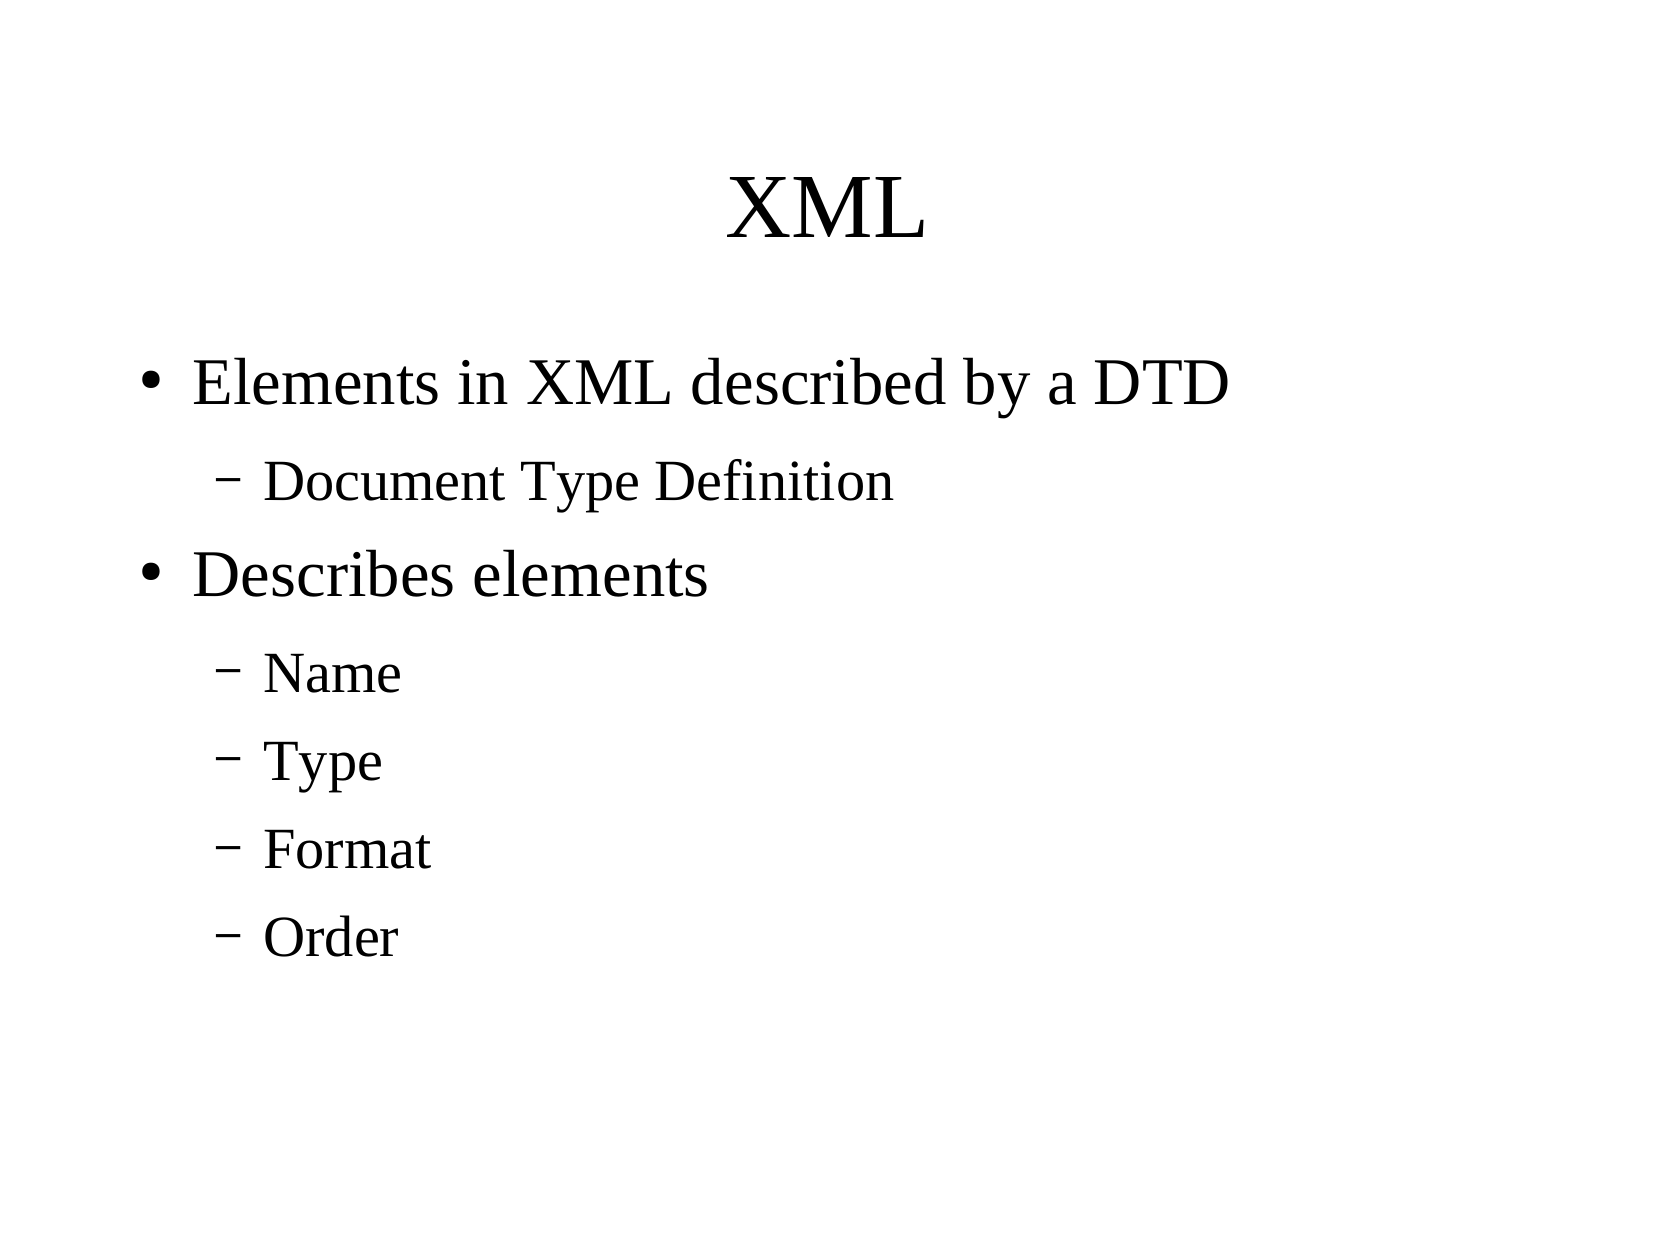

# XML
Elements in XML described by a DTD
Document Type Definition
Describes elements
Name
Type
Format
Order